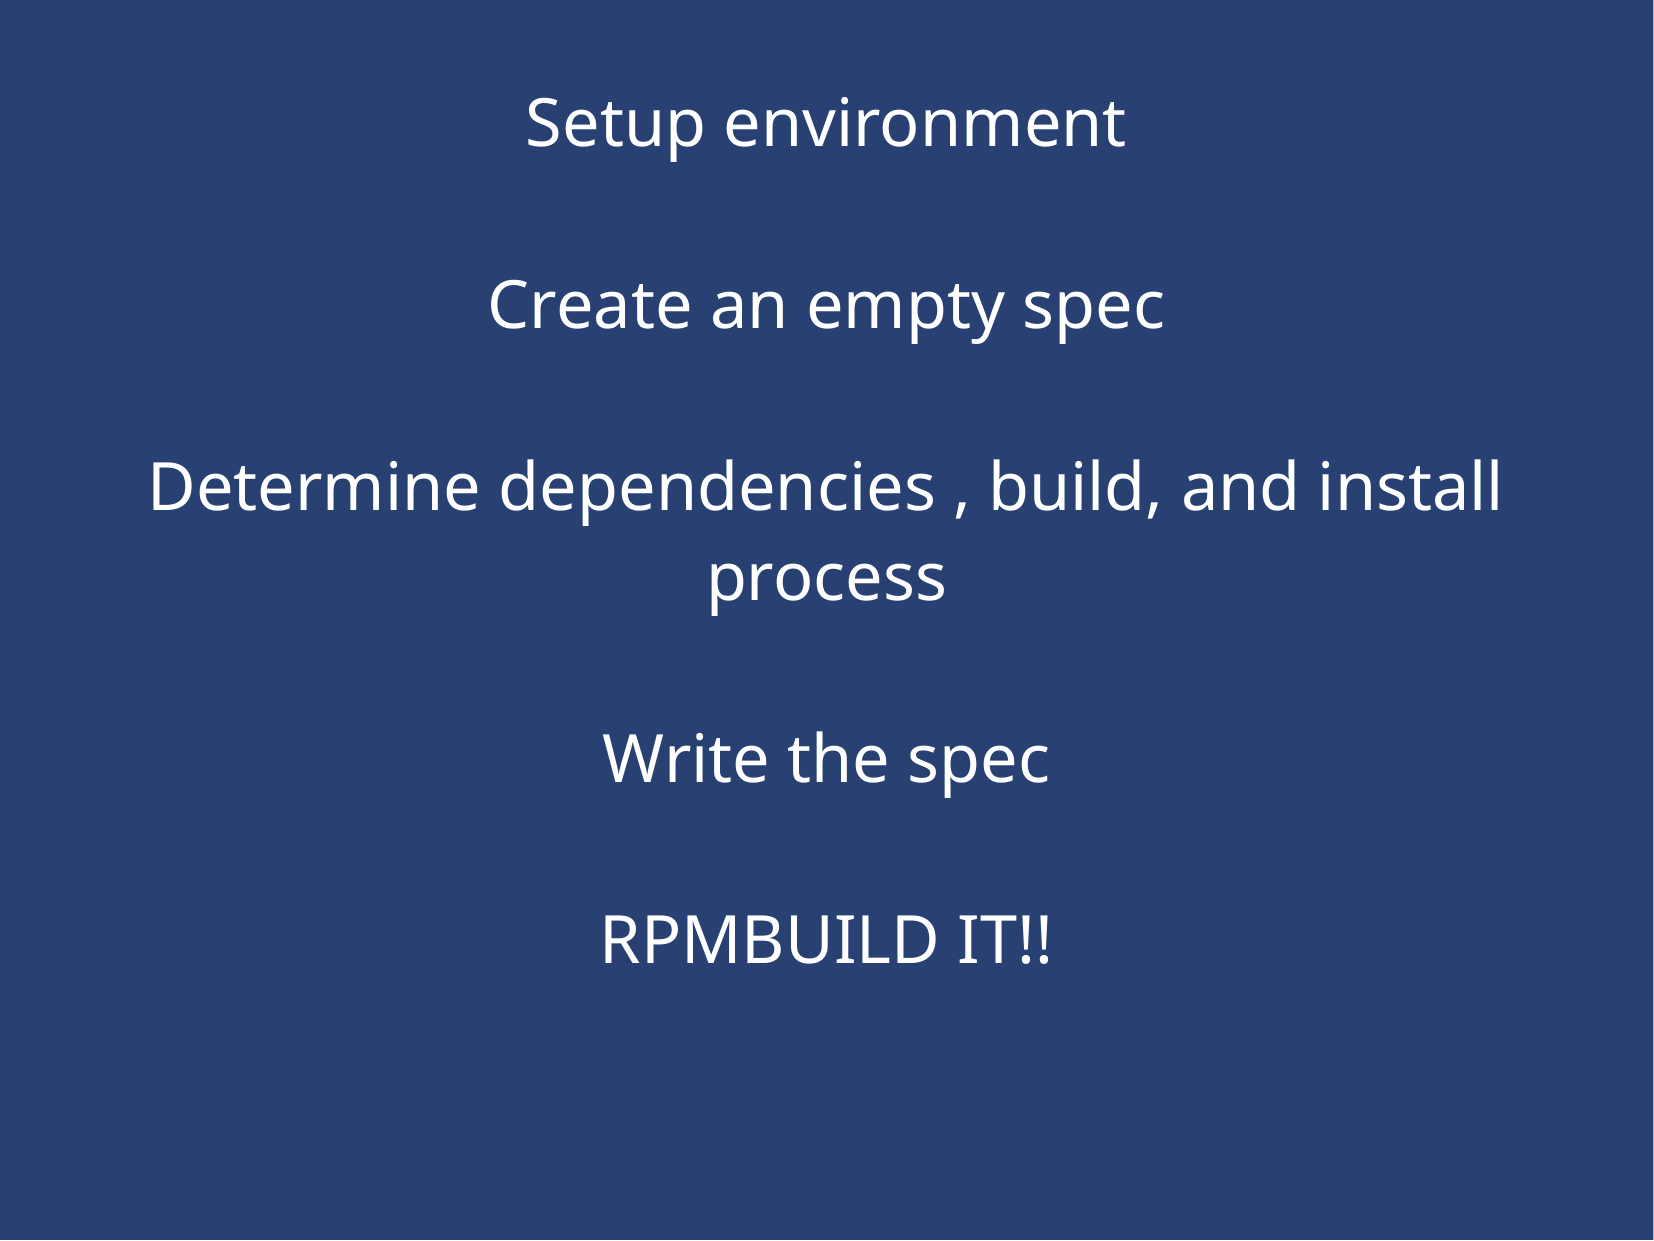

# Setup environment
Create an empty spec
Determine dependencies , build, and install process
Write the spec
RPMBUILD IT!!